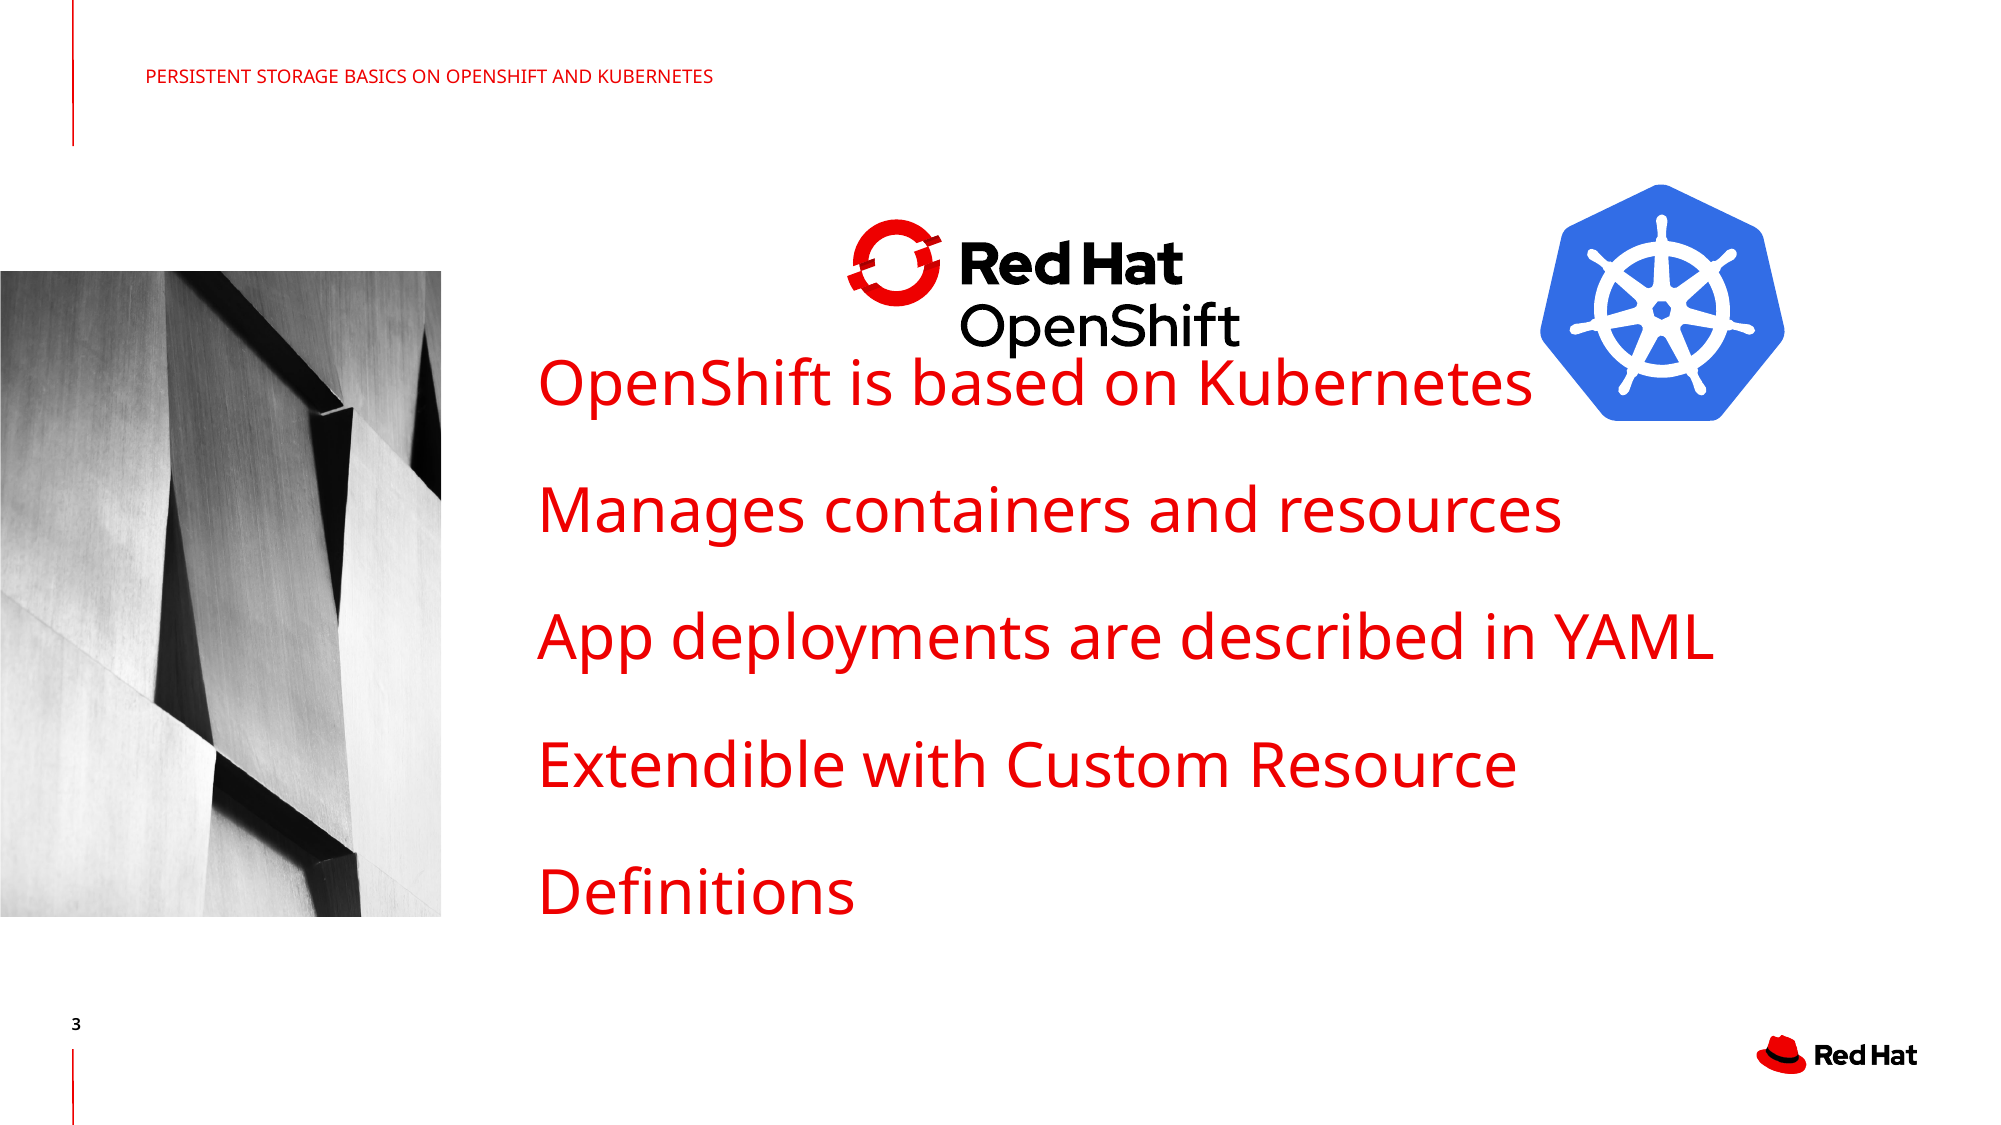

# PERSISTENT STORAGE BASICS ON OPENSHIFT AND KUBERNETES
OpenShift is based on Kubernetes
Manages containers and resources
App deployments are described in YAML
Extendible with Custom Resource Definitions
3